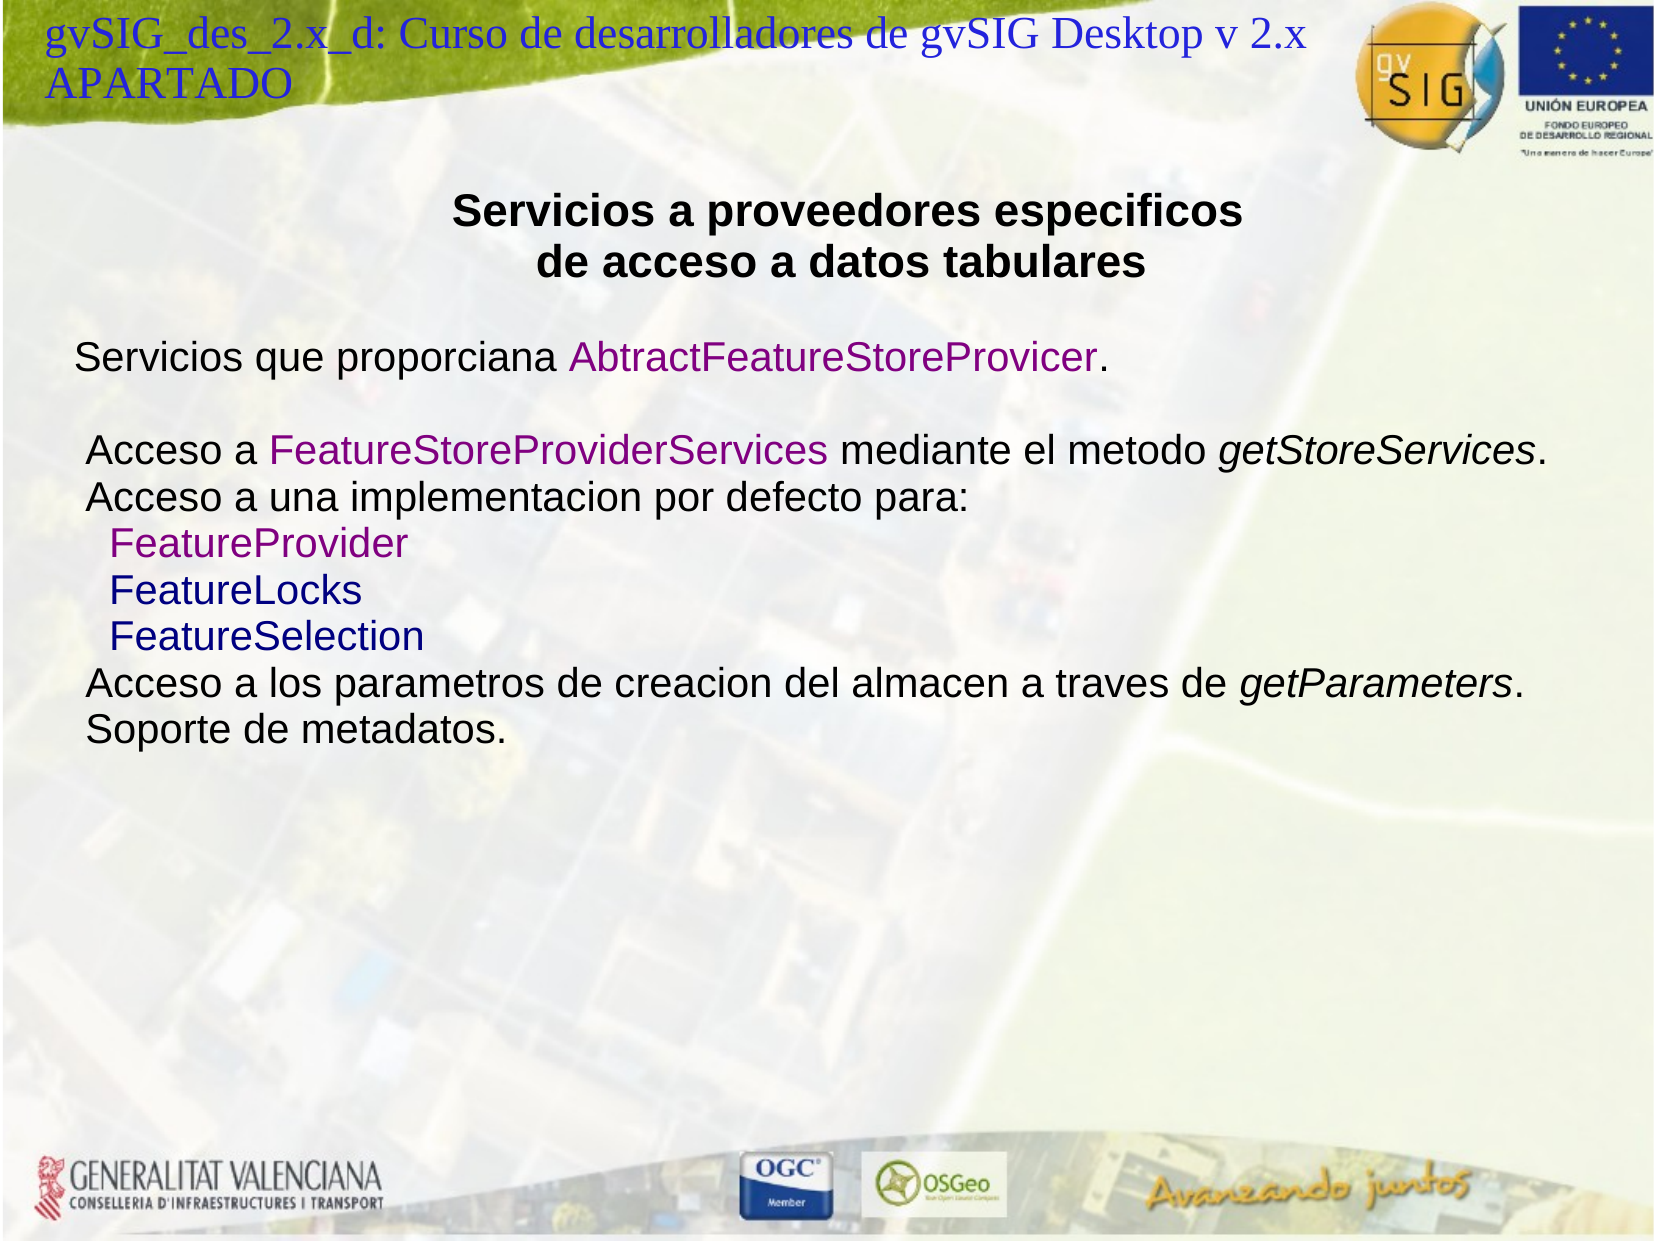

Servicios a proveedores especificos
de acceso a datos tabulares
Servicios que proporciana AbtractFeatureStoreProvicer.
 Acceso a FeatureStoreProviderServices mediante el metodo getStoreServices.
 Acceso a una implementacion por defecto para:
FeatureProvider
FeatureLocks
FeatureSelection
 Acceso a los parametros de creacion del almacen a traves de getParameters.
 Soporte de metadatos.